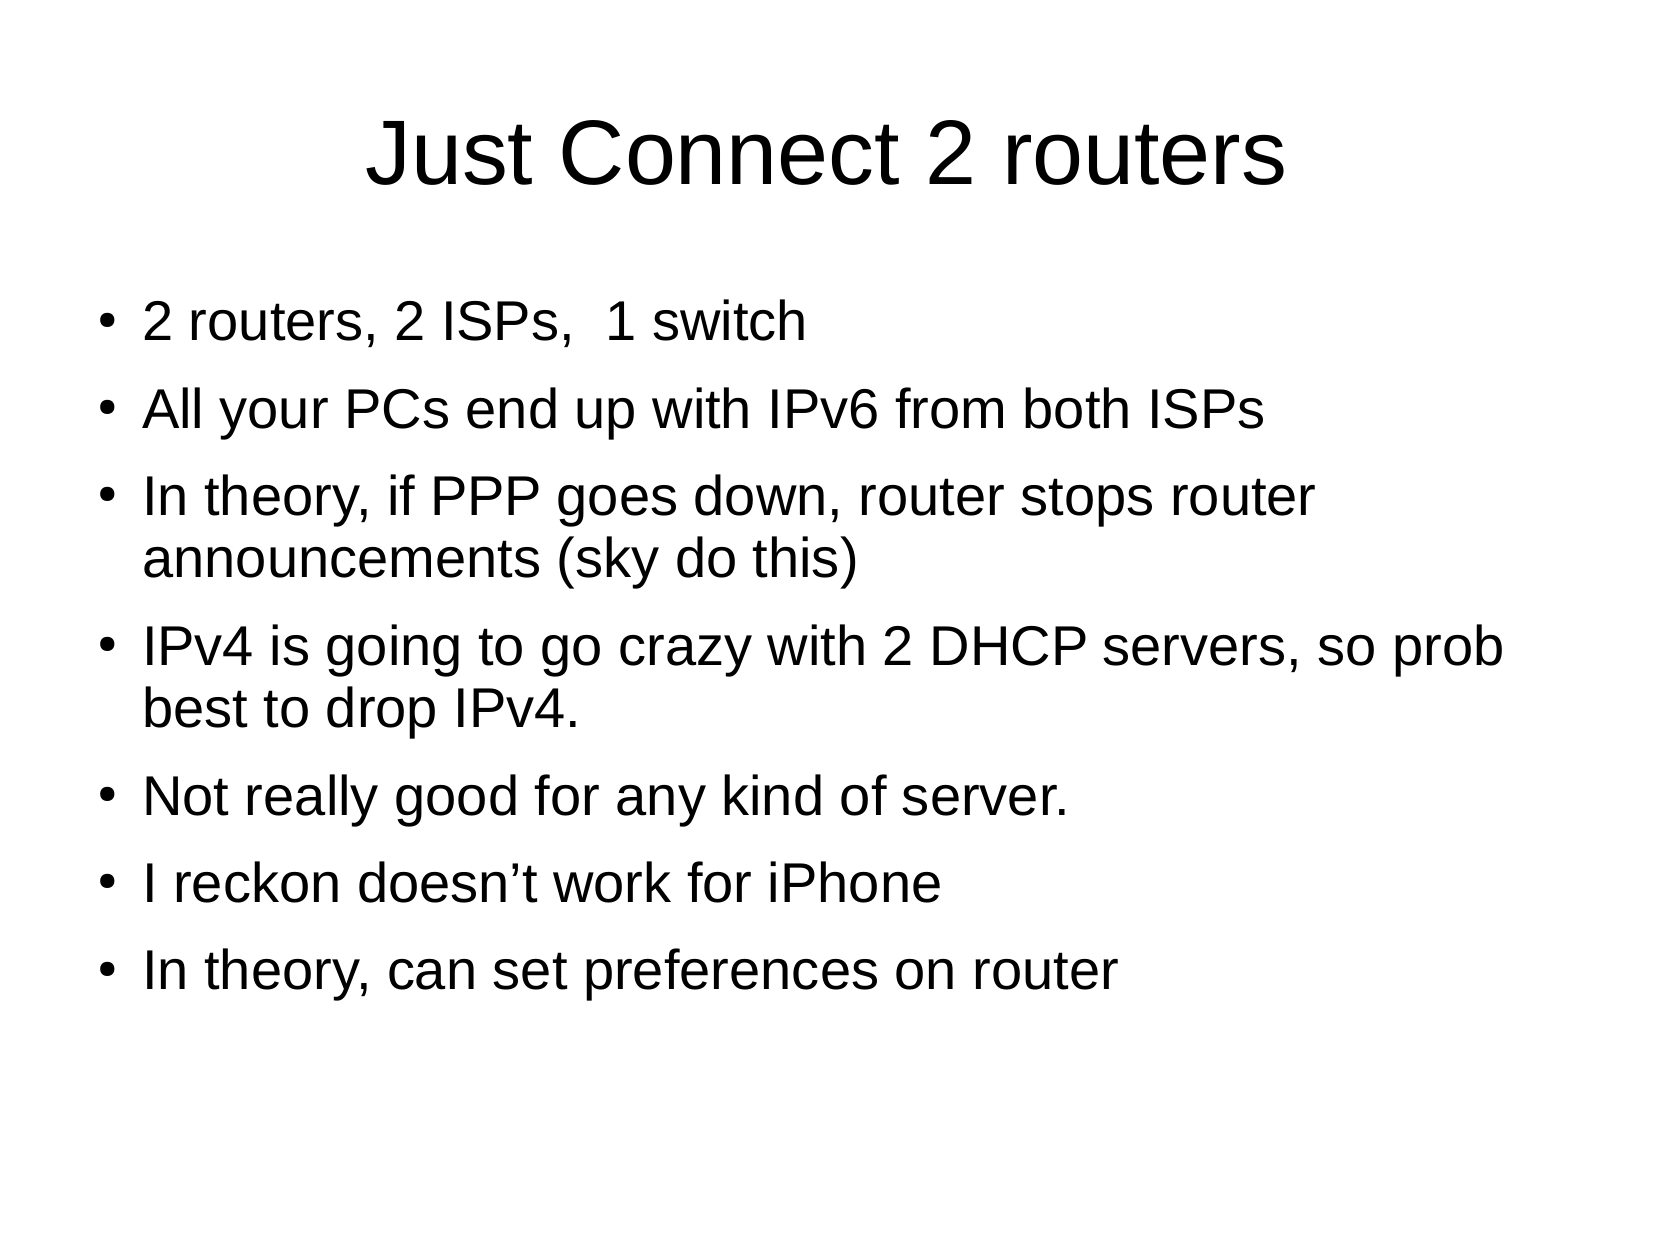

# Just Connect 2 routers
2 routers, 2 ISPs, 1 switch
All your PCs end up with IPv6 from both ISPs
In theory, if PPP goes down, router stops router announcements (sky do this)
IPv4 is going to go crazy with 2 DHCP servers, so prob best to drop IPv4.
Not really good for any kind of server.
I reckon doesn’t work for iPhone
In theory, can set preferences on router